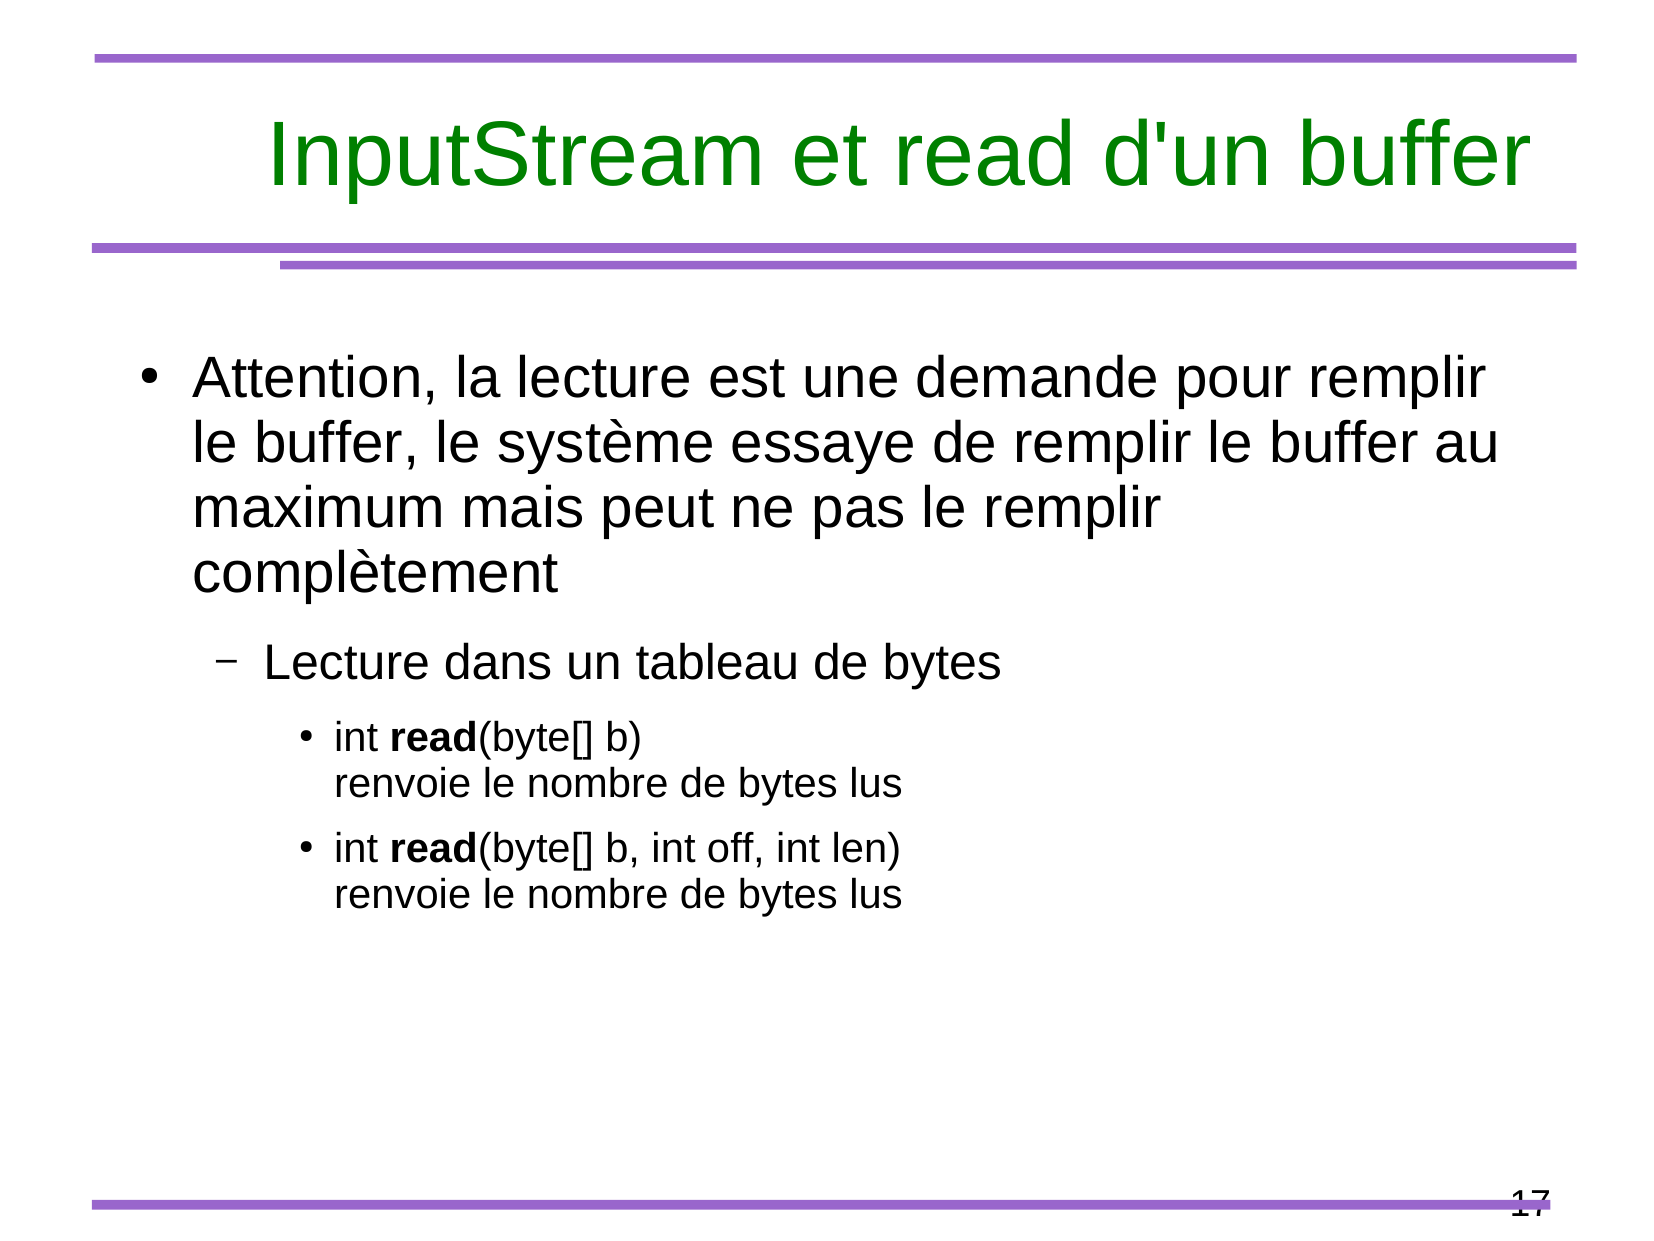

# InputStream et read d'un buffer
Attention, la lecture est une demande pour remplir le buffer, le système essaye de remplir le buffer au maximum mais peut ne pas le remplir complètement
Lecture dans un tableau de bytes
int read(byte[] b)
renvoie le nombre de bytes lus
int read(byte[] b, int off, int len)
renvoie le nombre de bytes lus